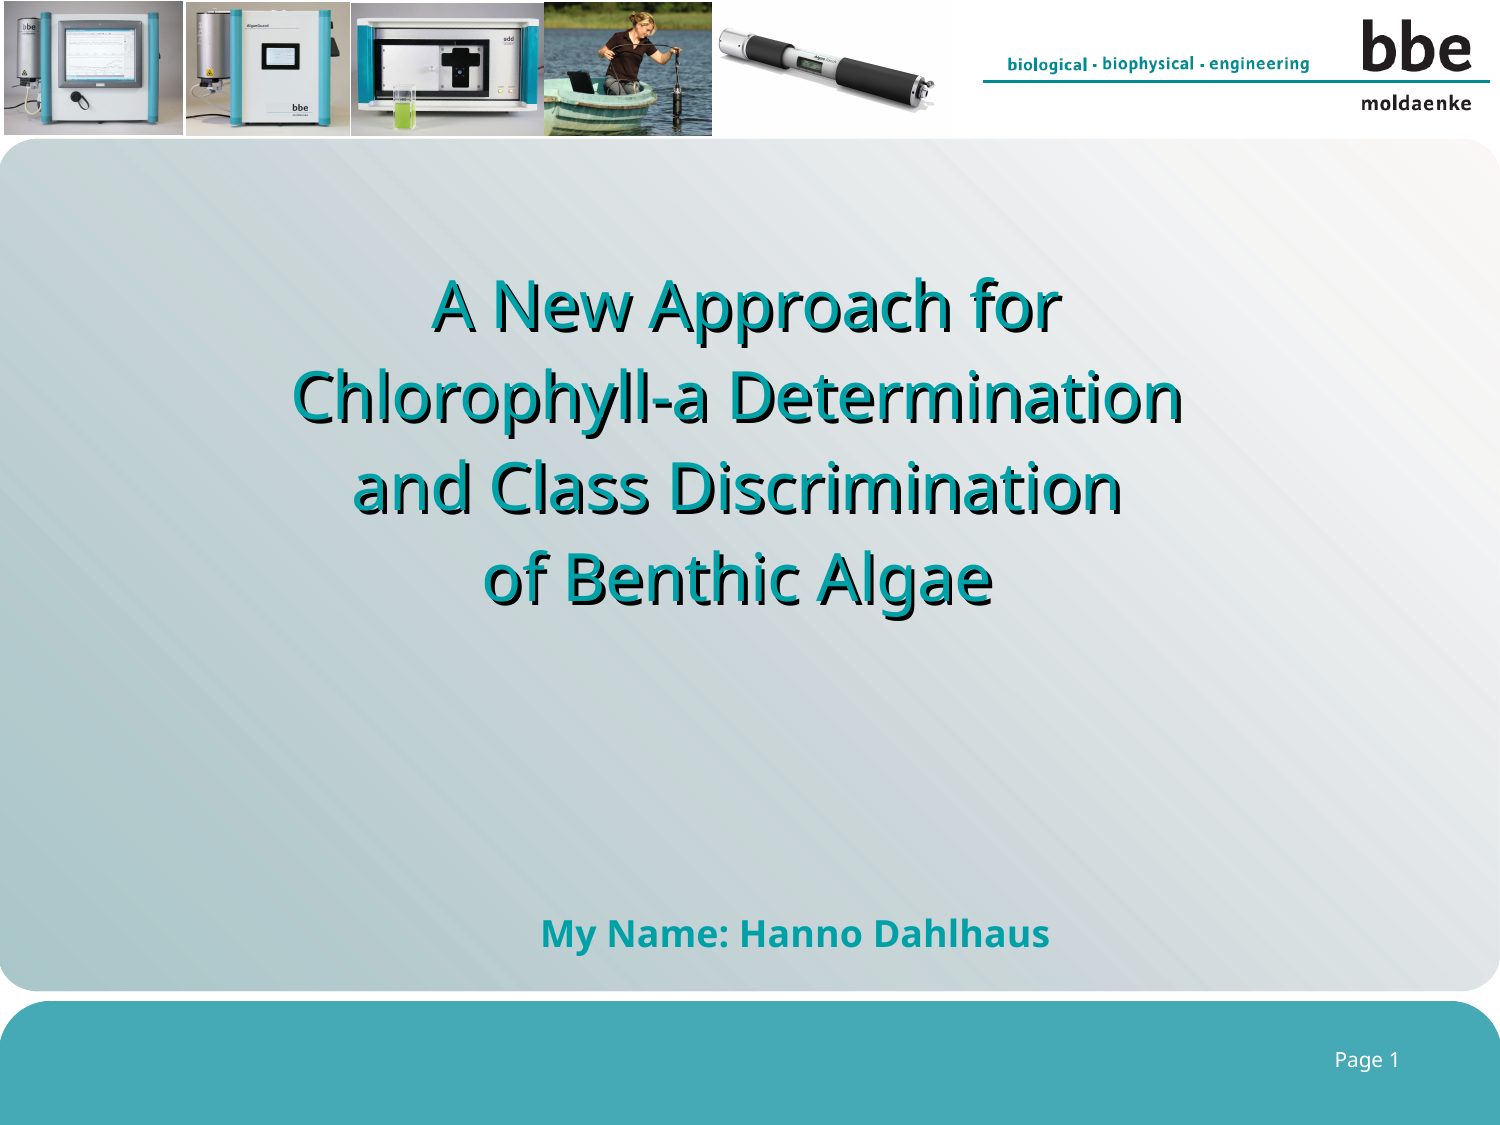

A New Approach for
Chlorophyll-a Determination
and Class Discrimination
of Benthic Algae
My Name: Hanno Dahlhaus
1